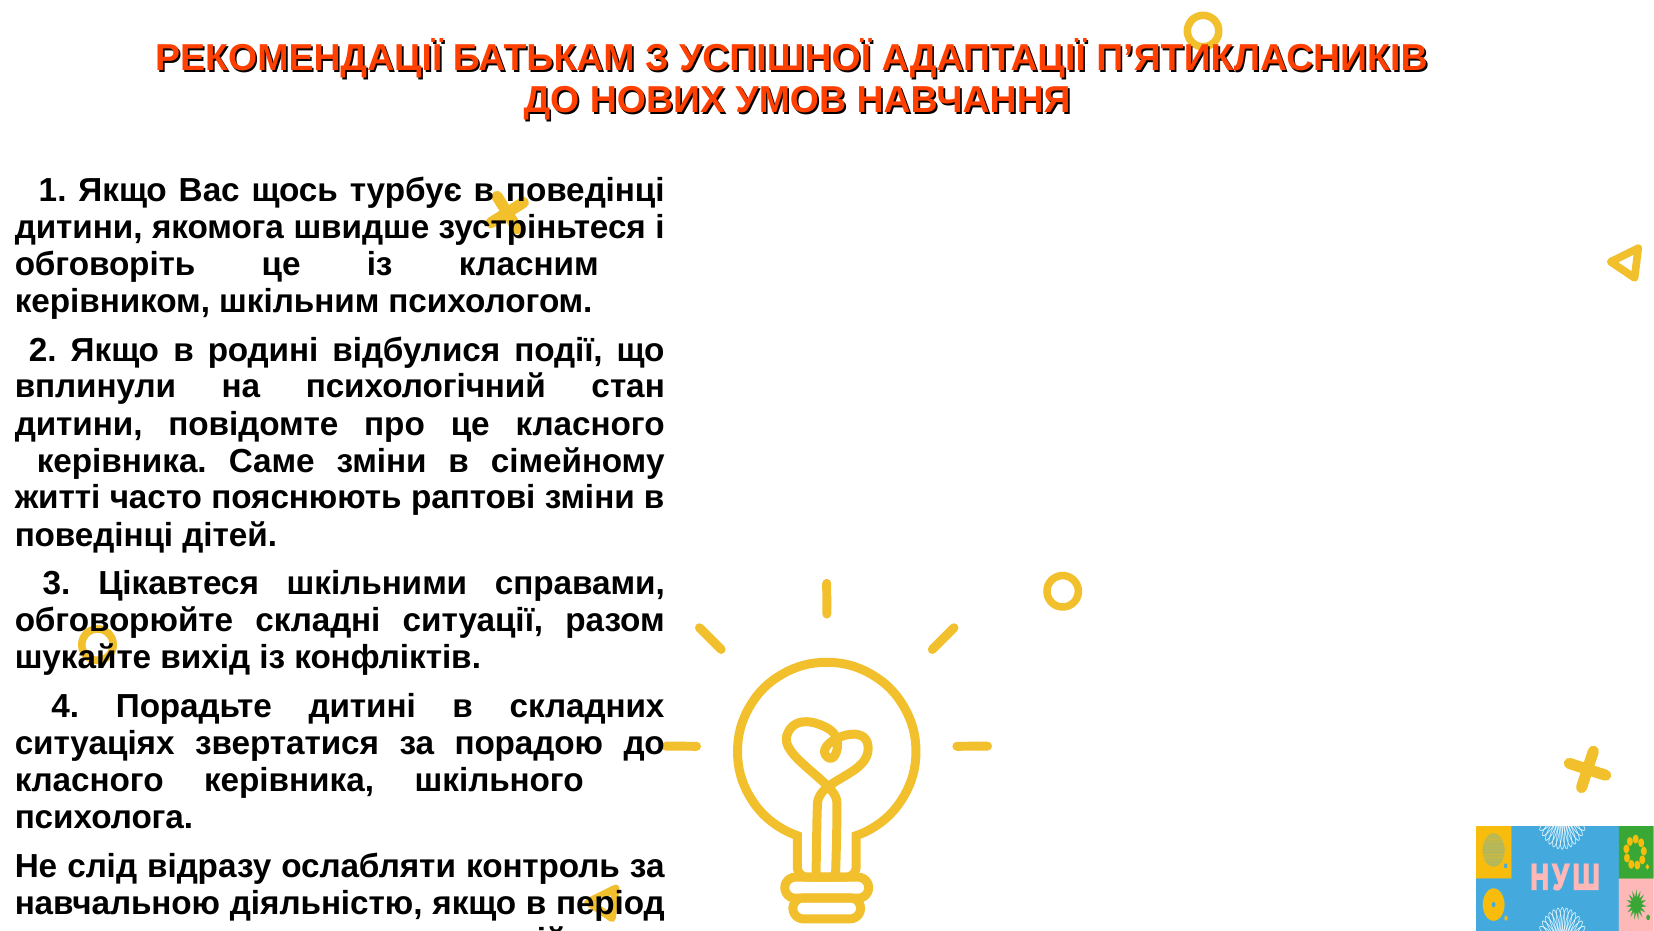

РЕКОМЕНДАЦІЇ БАТЬКАМ З УСПІШНОЇ АДАПТАЦІЇ П’ЯТИКЛАСНИКІВ
ДО НОВИХ УМОВ НАВЧАННЯ
 1. Якщо Вас щось турбує в поведінці дитини, якомога швидше зустріньтеся і обговоріть це із класним
керівником, шкільним психологом.
 2. Якщо в родині відбулися події, що вплинули на психологічний стан дитини, повідомте про це класного
 керівника. Саме зміни в сімейному житті часто пояснюють раптові зміни в поведінці дітей.
 3. Цікавтеся шкільними справами, обговорюйте складні ситуації, разом шукайте вихід із конфліктів.
 4. Порадьте дитині в складних ситуаціях звертатися за порадою до класного керівника, шкільного
психолога.
Не слід відразу ослабляти контроль за навчальною діяльністю, якщо в період навчання в початковій
школі вона звикла до контролю з вашого боку. Привчайте дитину до самостійності поступово:
вона має сама збирати портфель, телефонувати однокласникам і питати про уроки тощо.
5.Основними помічниками у складних ситуаціях є терпіння, увага, розуміння.
6.Не обмежуйте свій інтерес звичайним питанням типу: «Як пройшов твій день у школі?».
 Кожного тижня вибирайте час, вільний від домашніх справ, і уважно розмовляйте з дитиною про школу.
 7.Не пов'язуйте оцінки за успішність дитини зі своєю системою покарань і заохочень.
8. Допомагайте дитині виконувати домашні завдання, але не робіть їх самі.